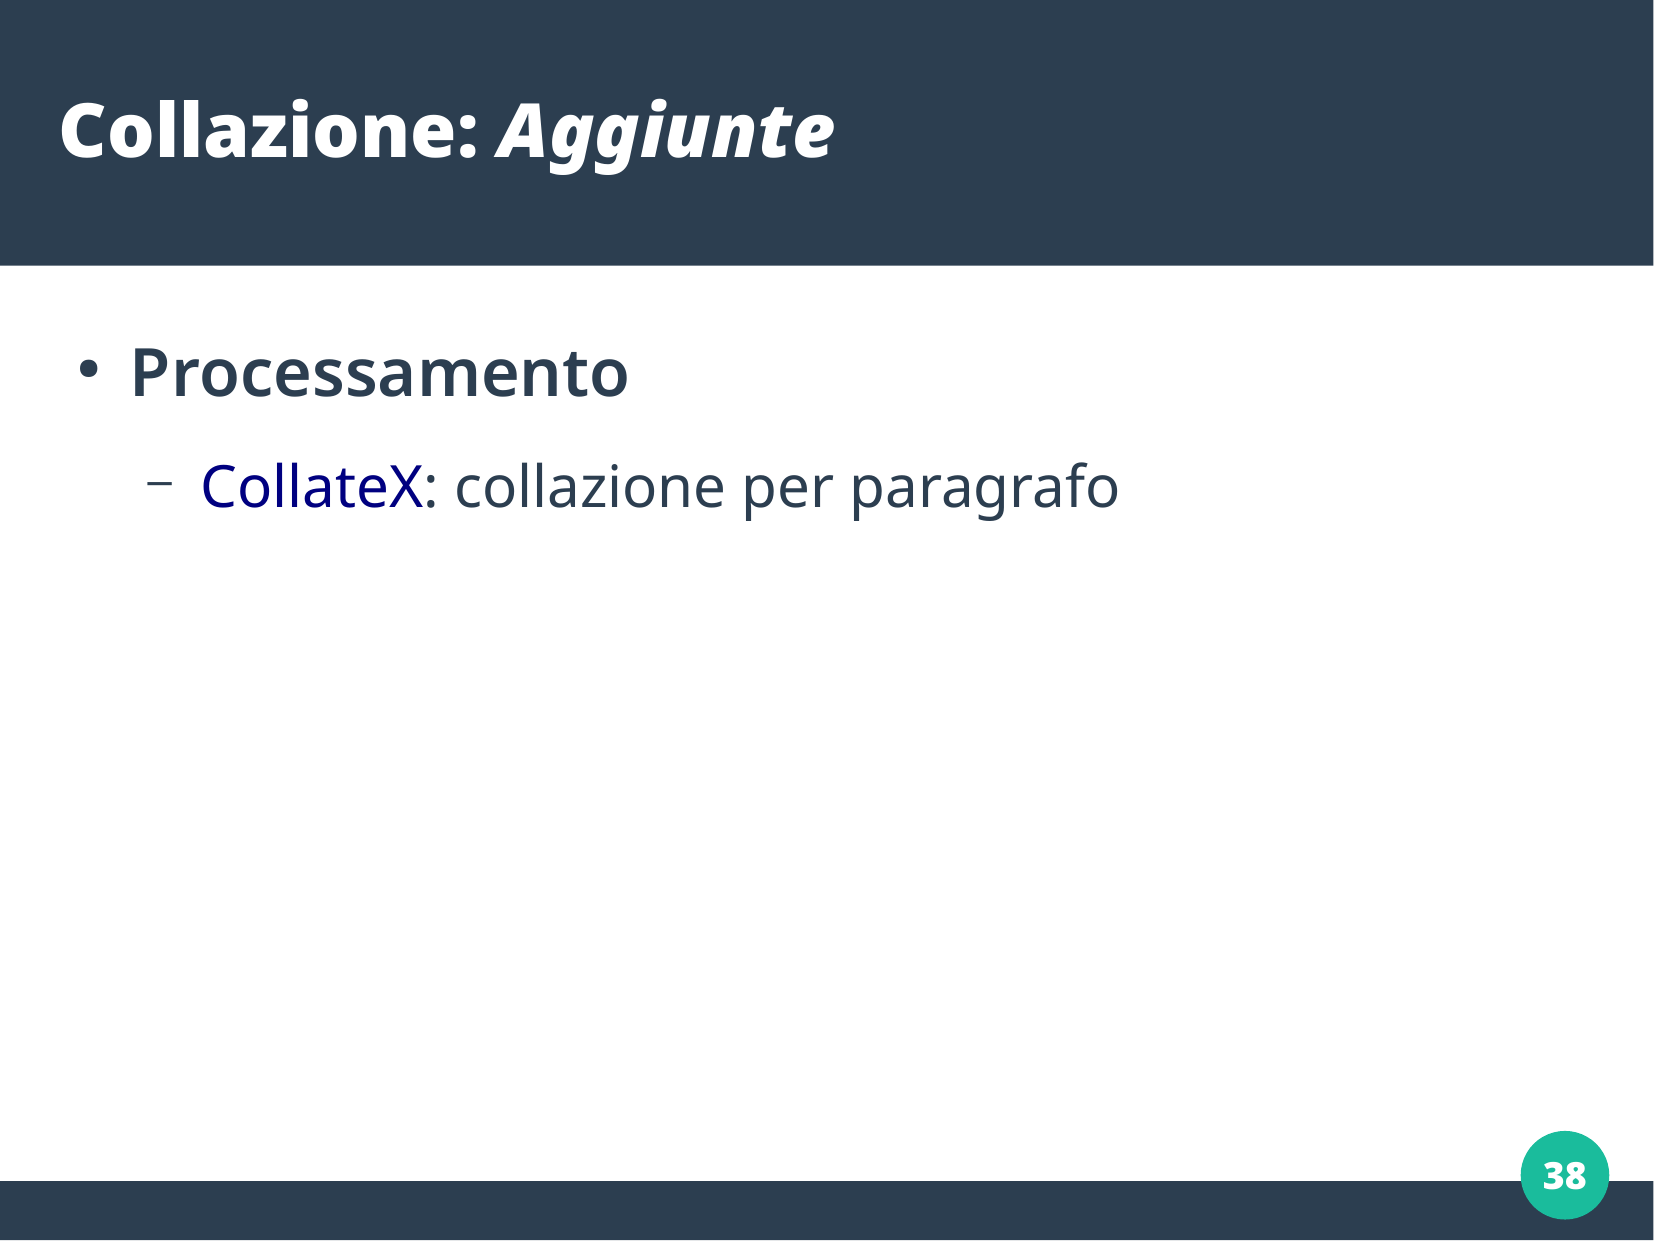

# Collazione: Aggiunte
Processamento
CollateX: collazione per paragrafo
38